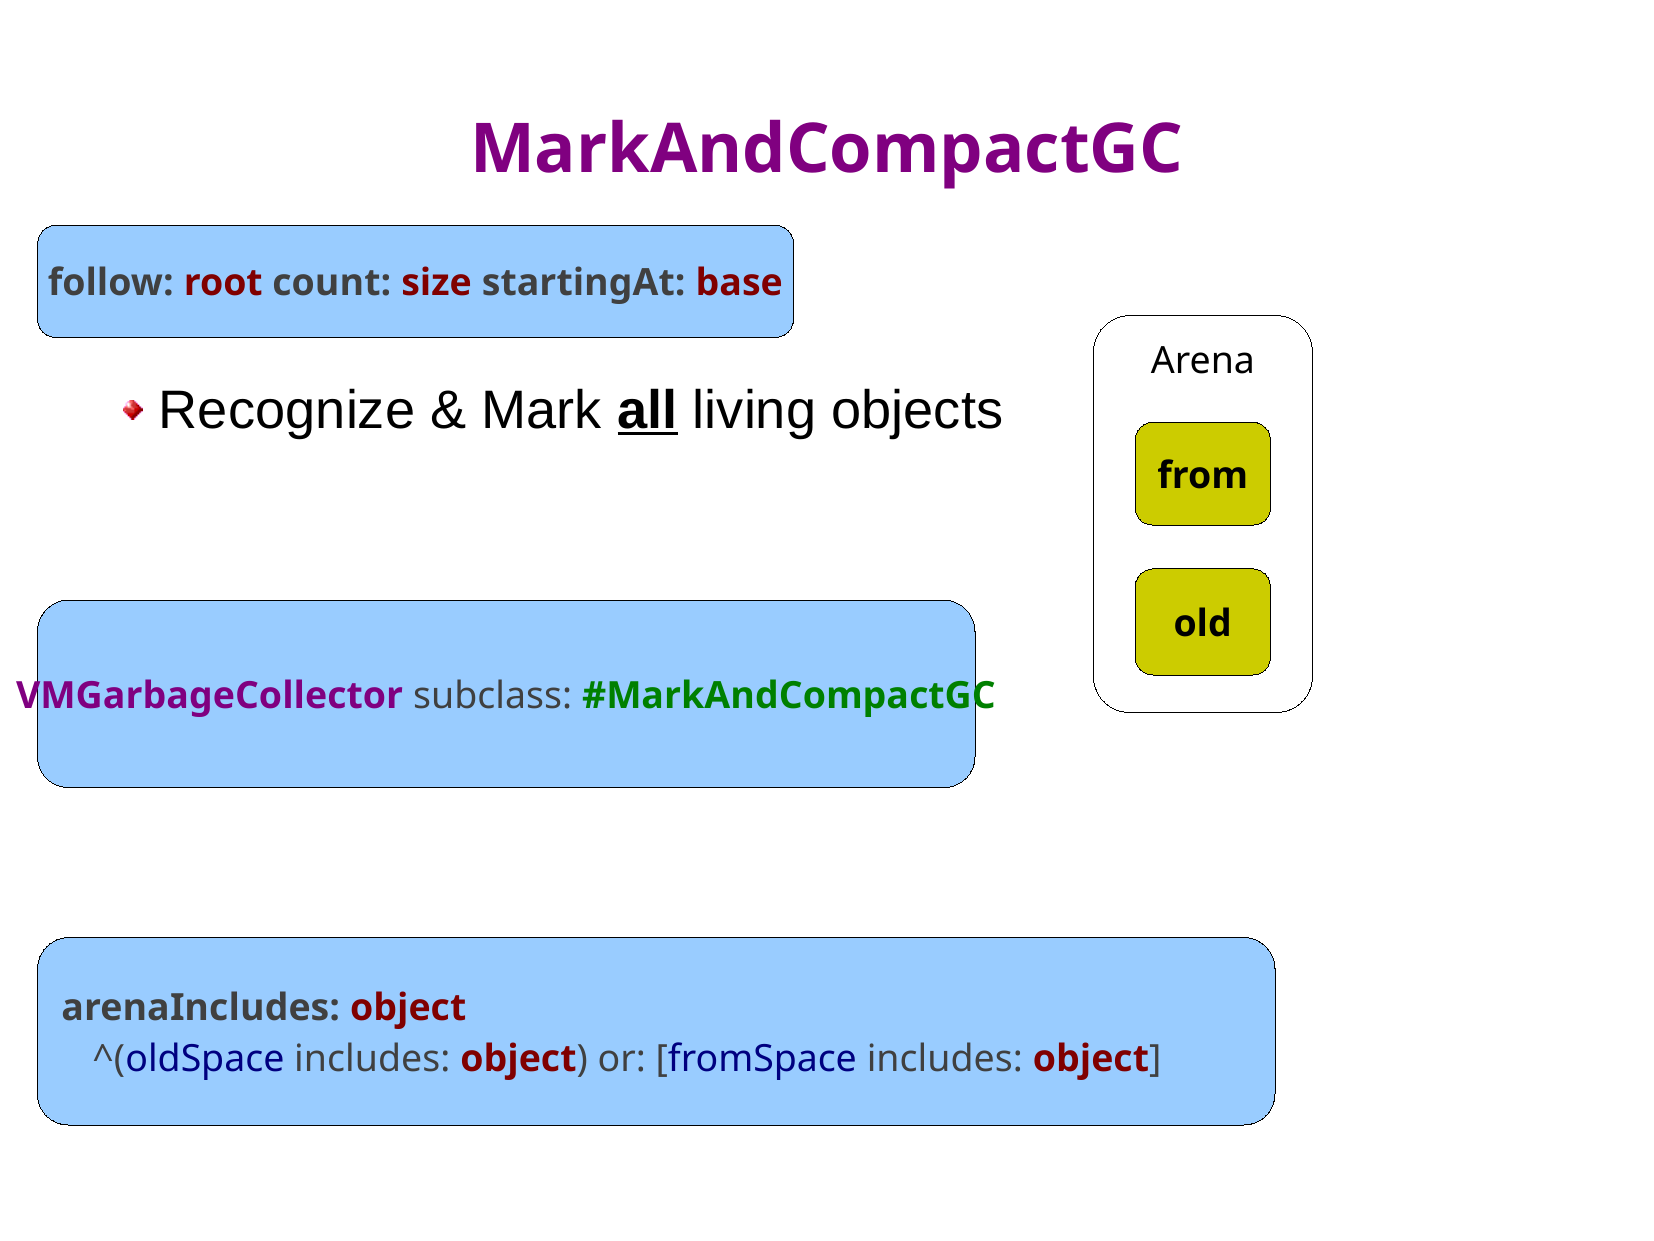

MarkAndCompactGC
follow: root count: size startingAt: base
Arena
from
old
Recognize & Mark all living objects
VMGarbageCollector subclass: #MarkAndCompactGC
arenaIncludes: object
	^(oldSpace includes: object) or: [fromSpace includes: object]